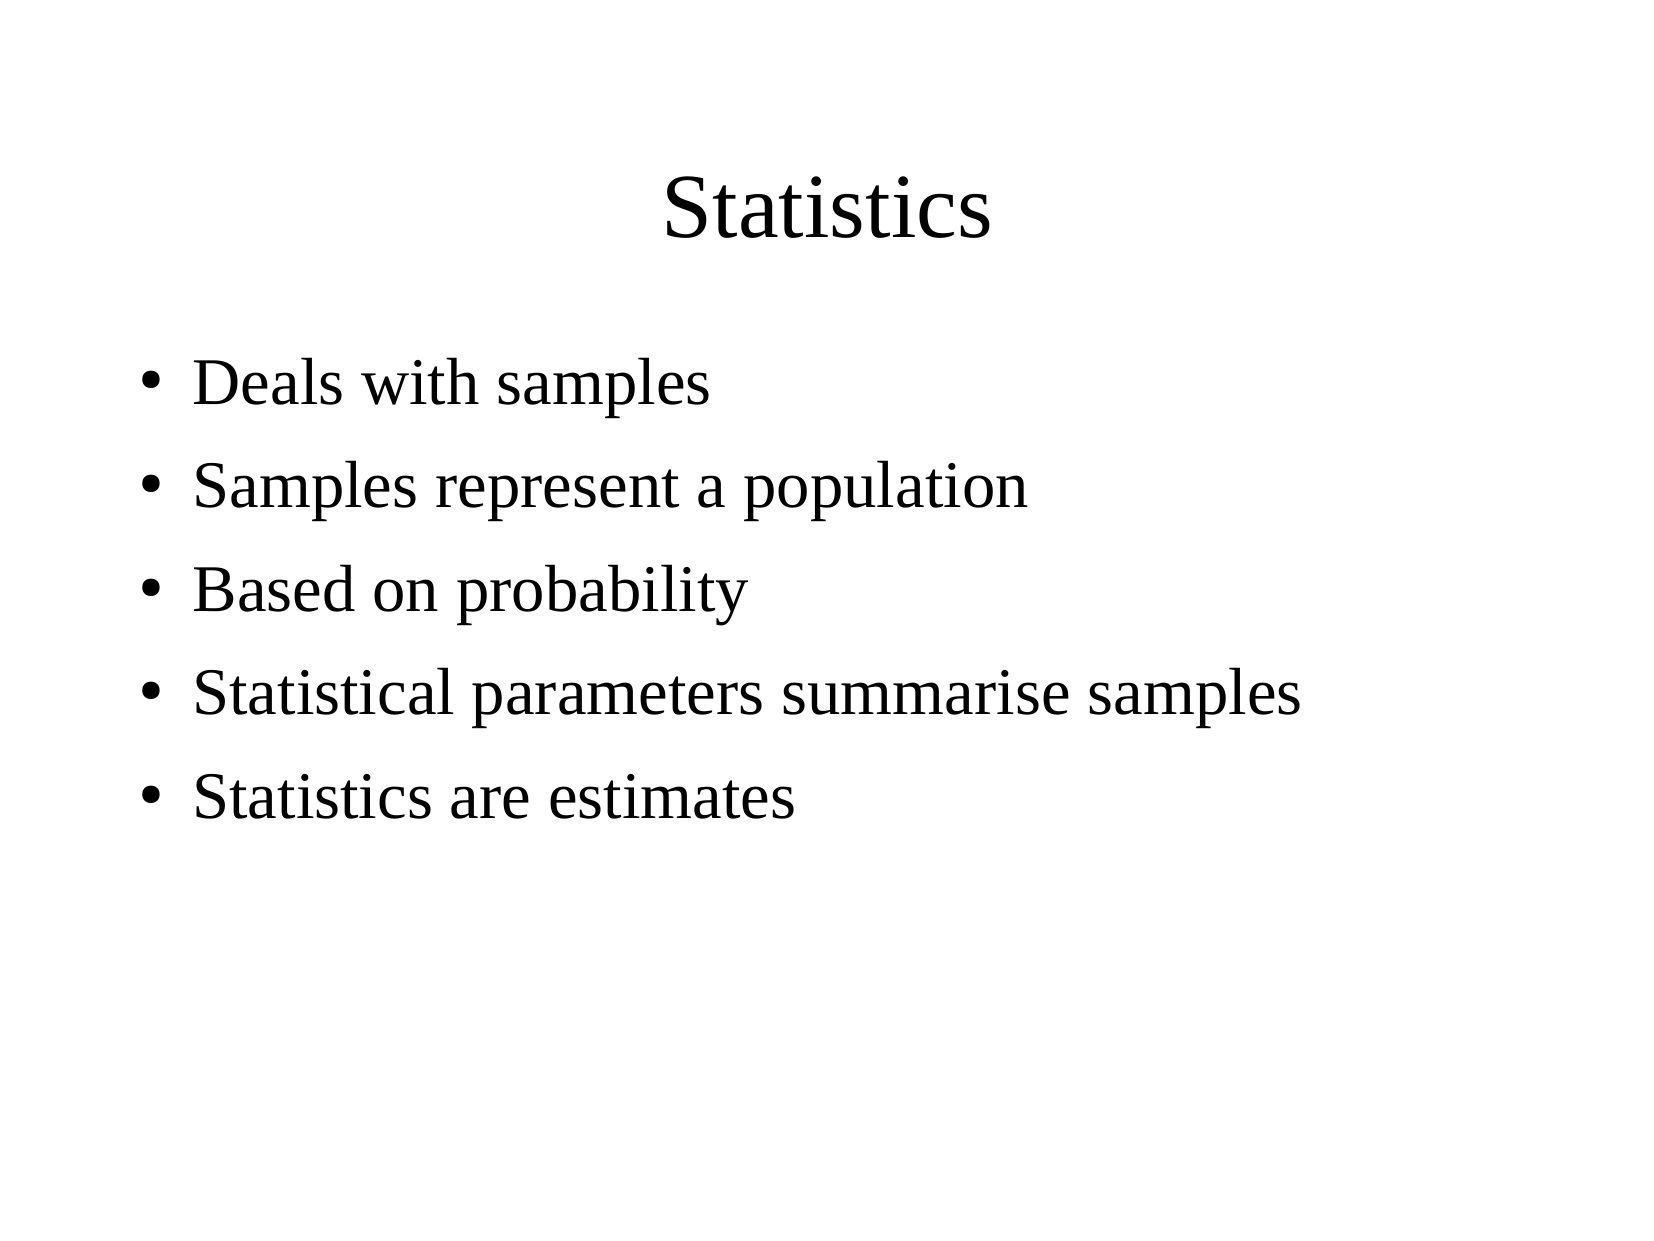

# Statistics
Deals with samples
Samples represent a population
Based on probability
Statistical parameters summarise samples
Statistics are estimates